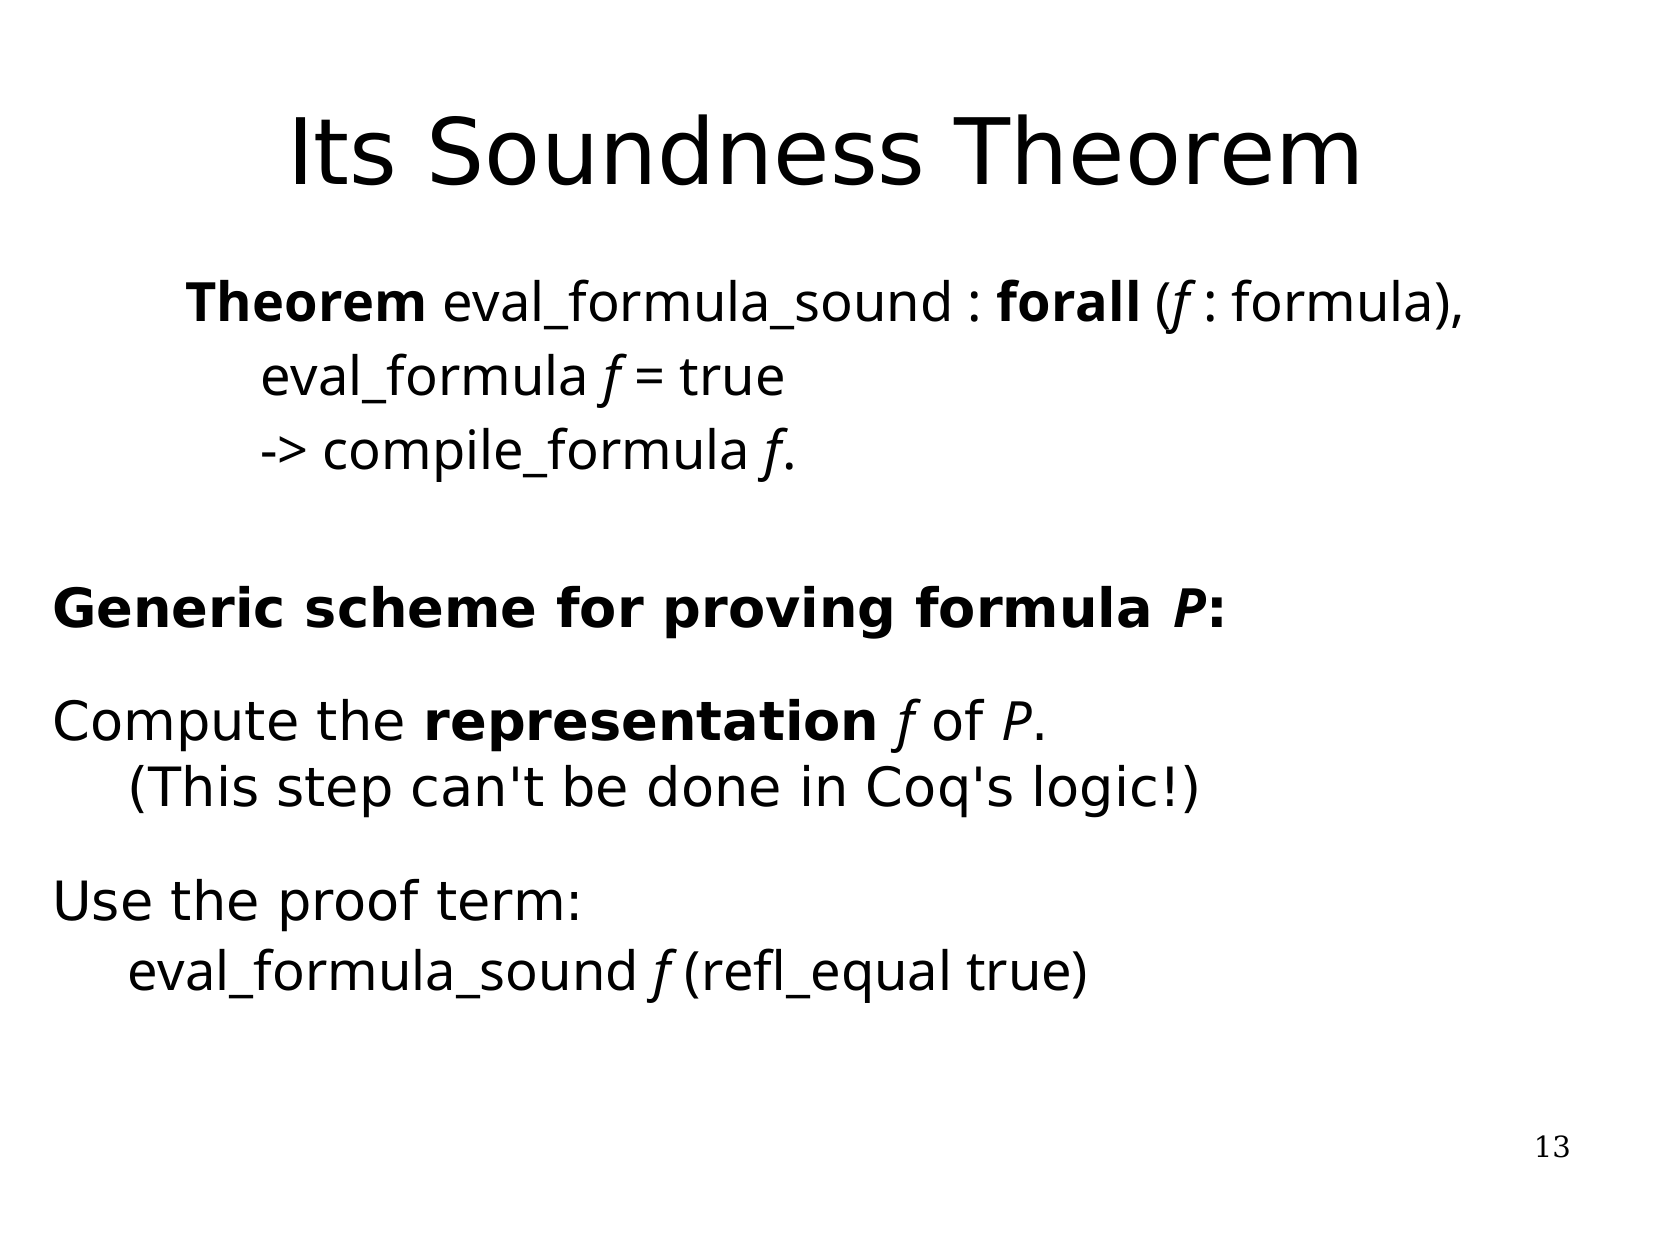

# Its Soundness Theorem
Theorem eval_formula_sound : forall (f : formula),
	eval_formula f = true
	-> compile_formula f.
Generic scheme for proving formula P:
Compute the representation f of P.
	(This step can't be done in Coq's logic!)
Use the proof term:
	eval_formula_sound f (refl_equal true)
13